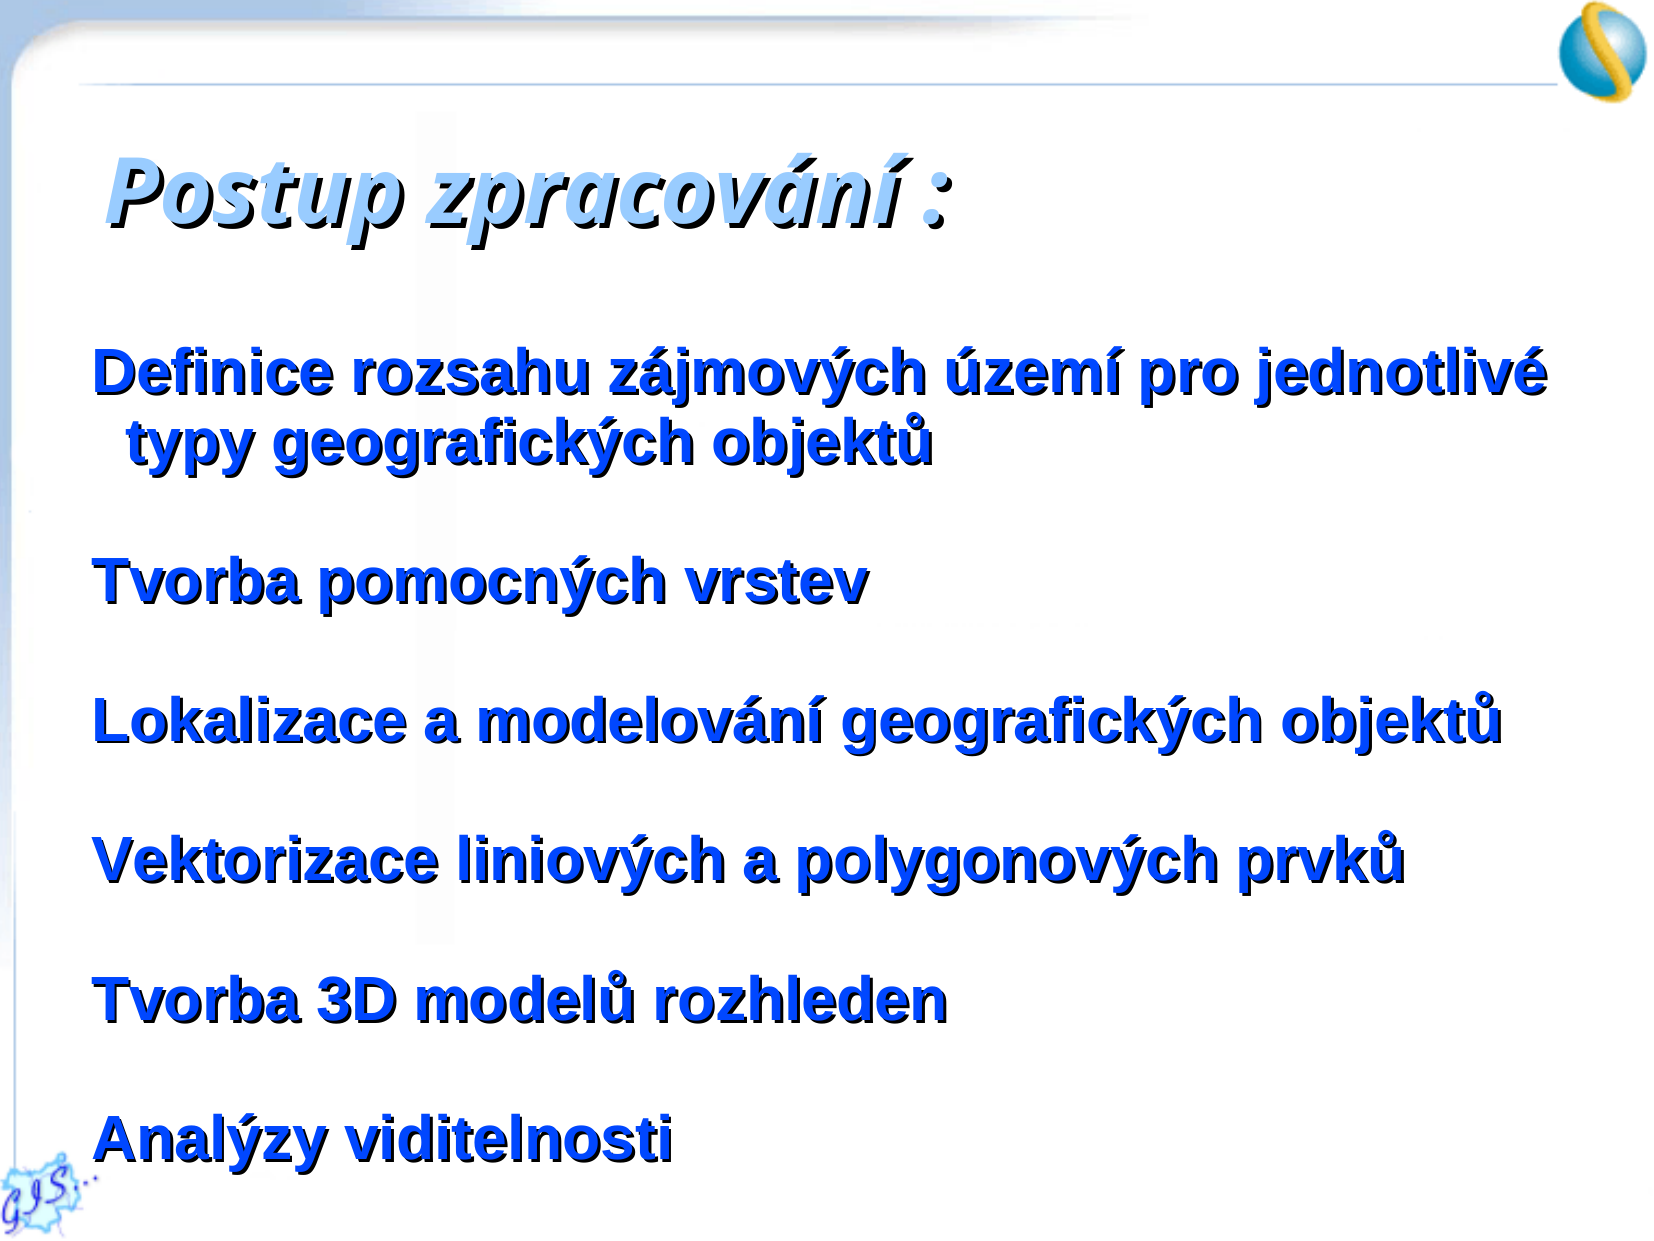

Postup zpracování :
 Definice rozsahu zájmových území pro jednotlivé
 typy geografických objektů
 Tvorba pomocných vrstev
 Lokalizace a modelování geografických objektů
 Vektorizace liniových a polygonových prvků
 Tvorba 3D modelů rozhleden
 Analýzy viditelnosti